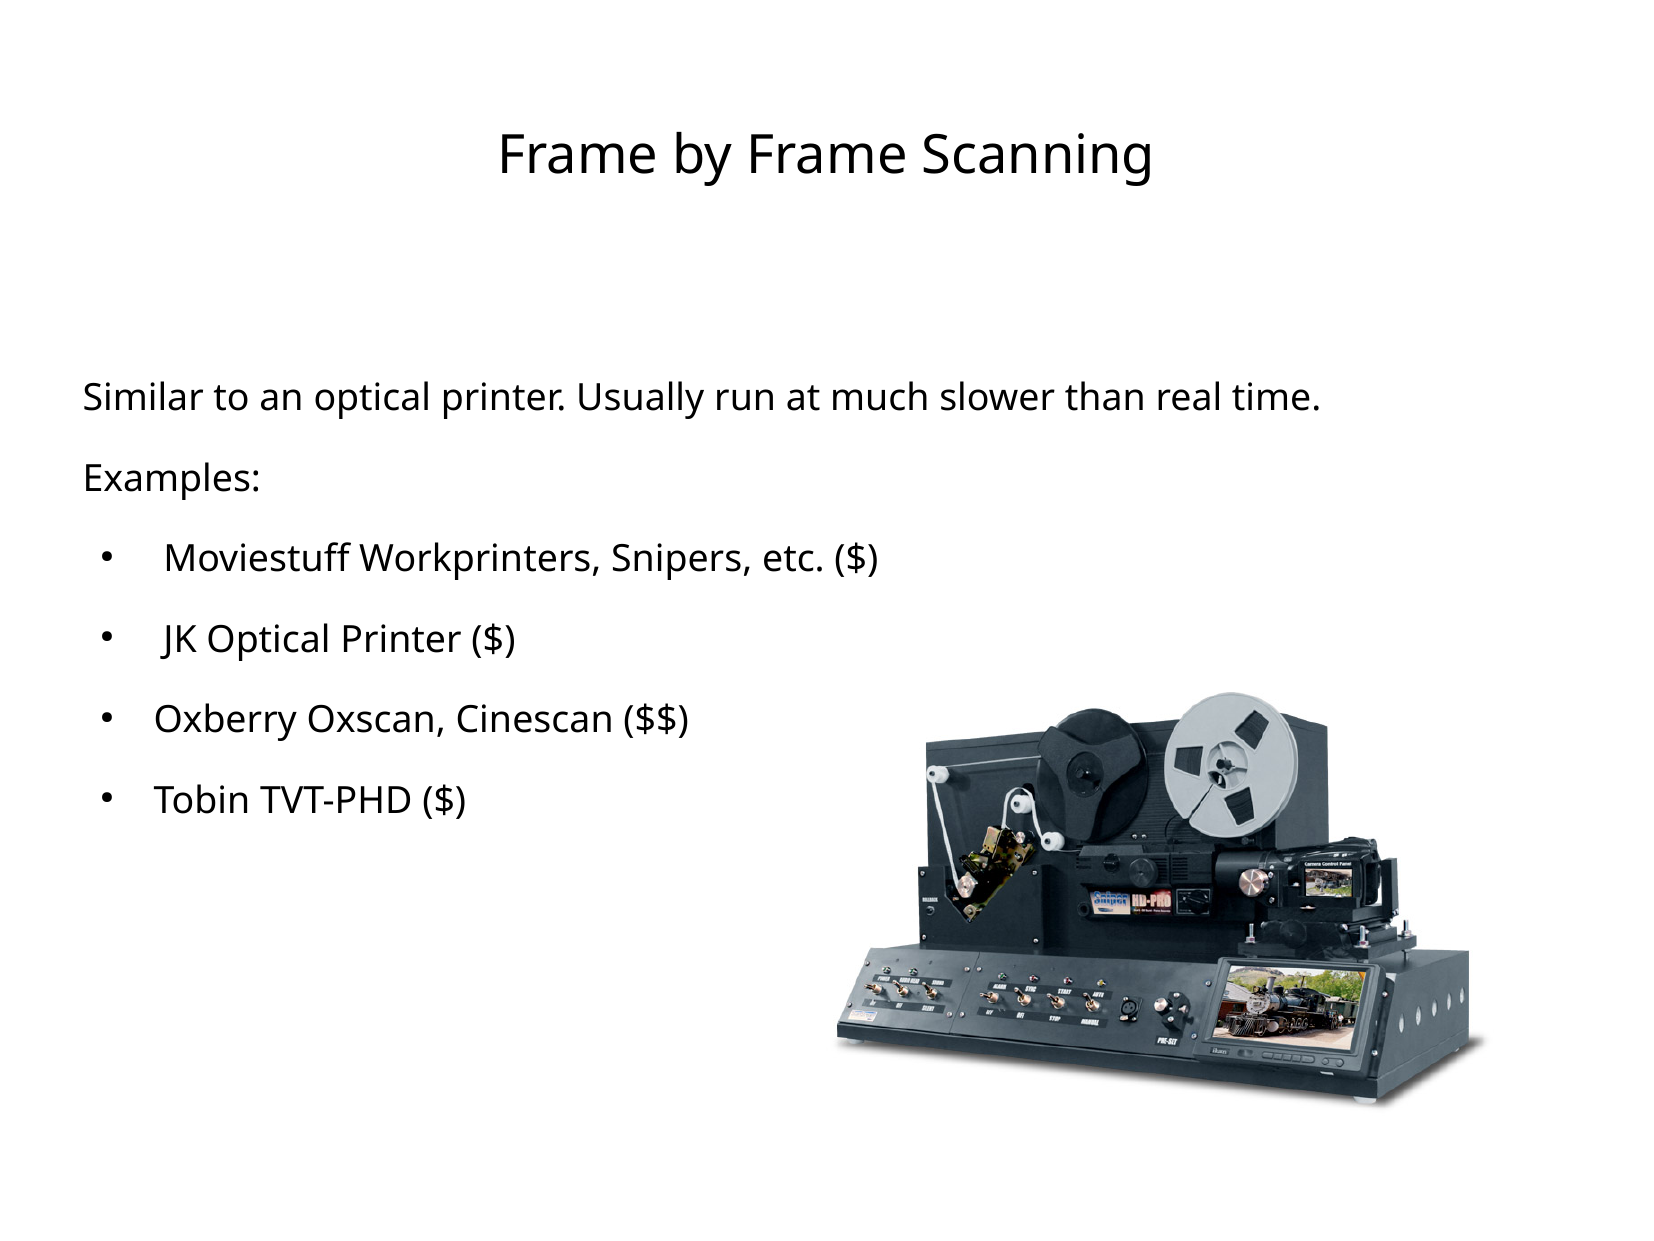

# Frame by Frame Scanning
Similar to an optical printer. Usually run at much slower than real time.
Examples:
 Moviestuff Workprinters, Snipers, etc. ($)
 JK Optical Printer ($)
Oxberry Oxscan, Cinescan ($$)
Tobin TVT-PHD ($)